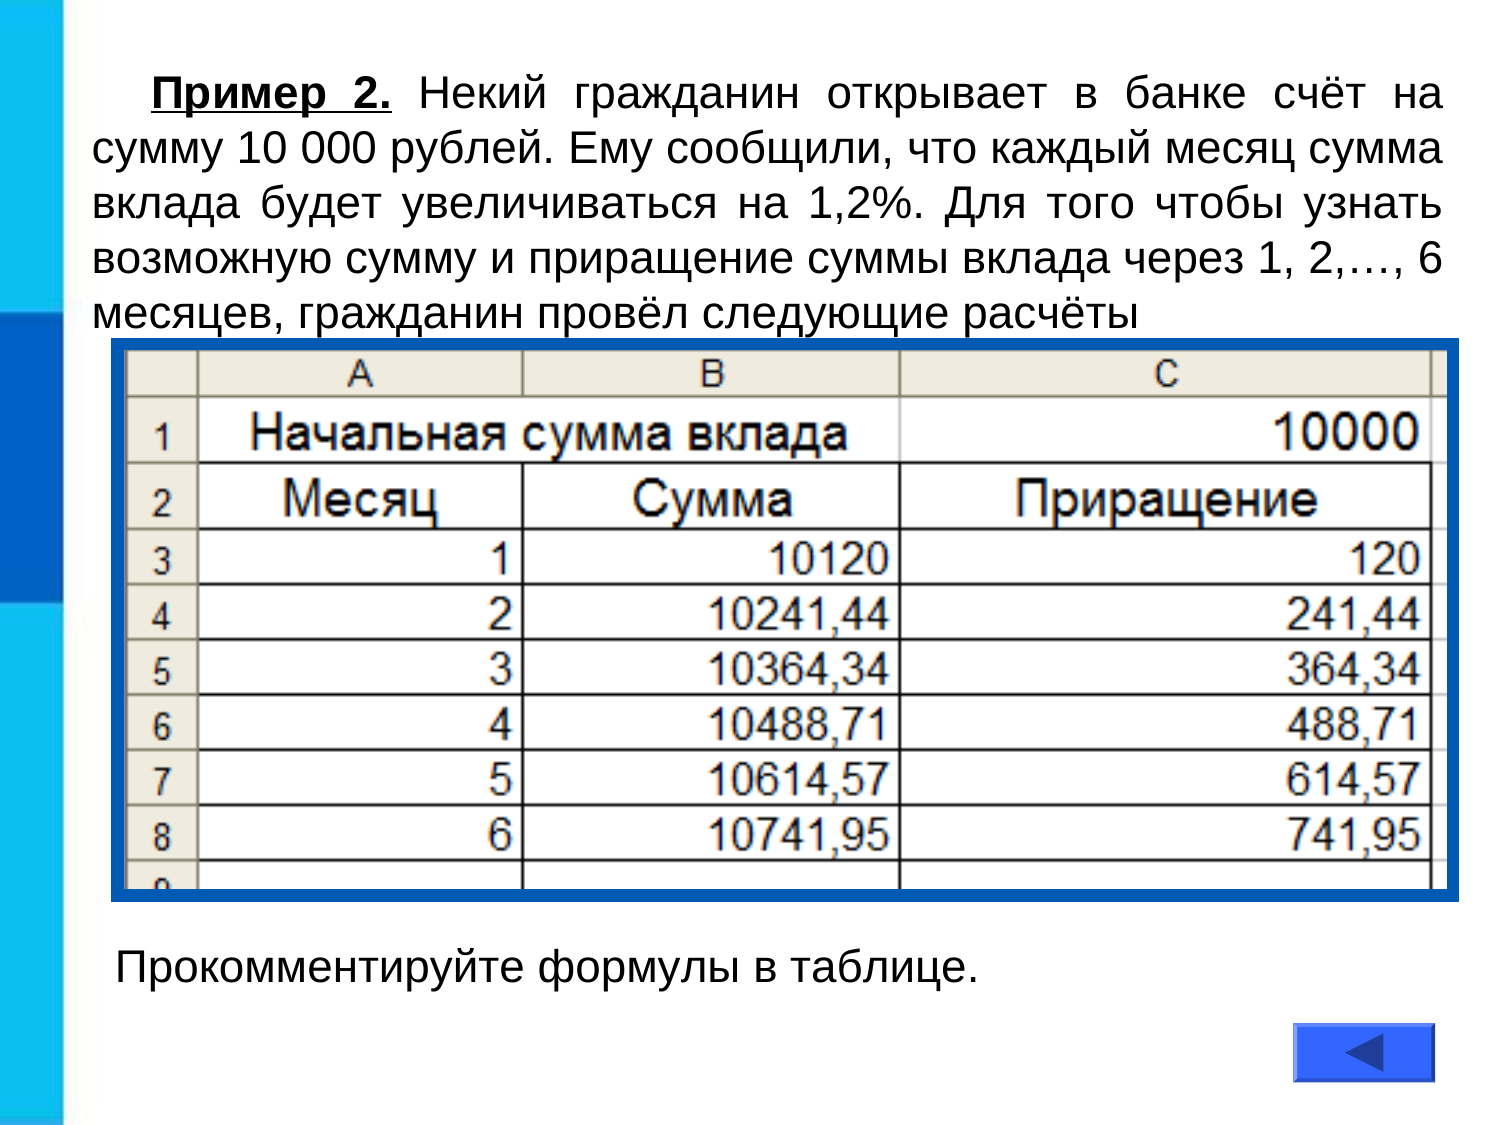

Пример 2. Некий гражданин открывает в банке счёт на сумму 10 000 рублей. Ему сообщили, что каждый месяц сумма вклада будет увеличиваться на 1,2%. Для того чтобы узнать возможную сумму и приращение суммы вклада через 1, 2,…, 6 месяцев, гражданин провёл следующие расчёты
Прокомментируйте формулы в таблице.